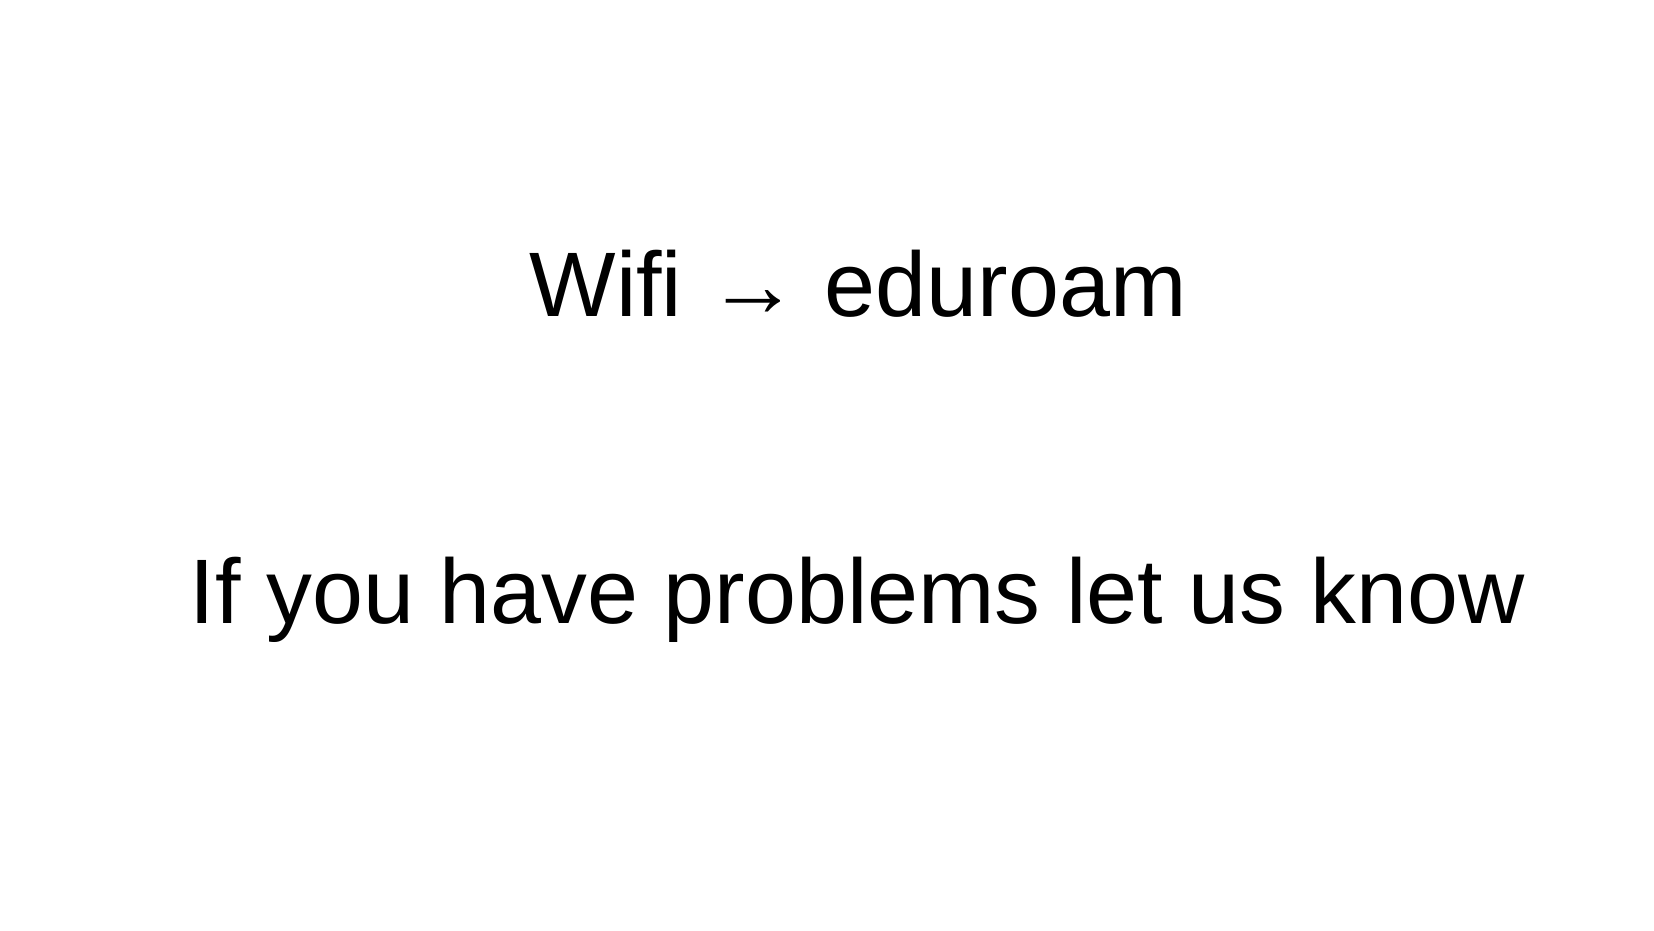

# Wifi → eduroam If you have problems let us know